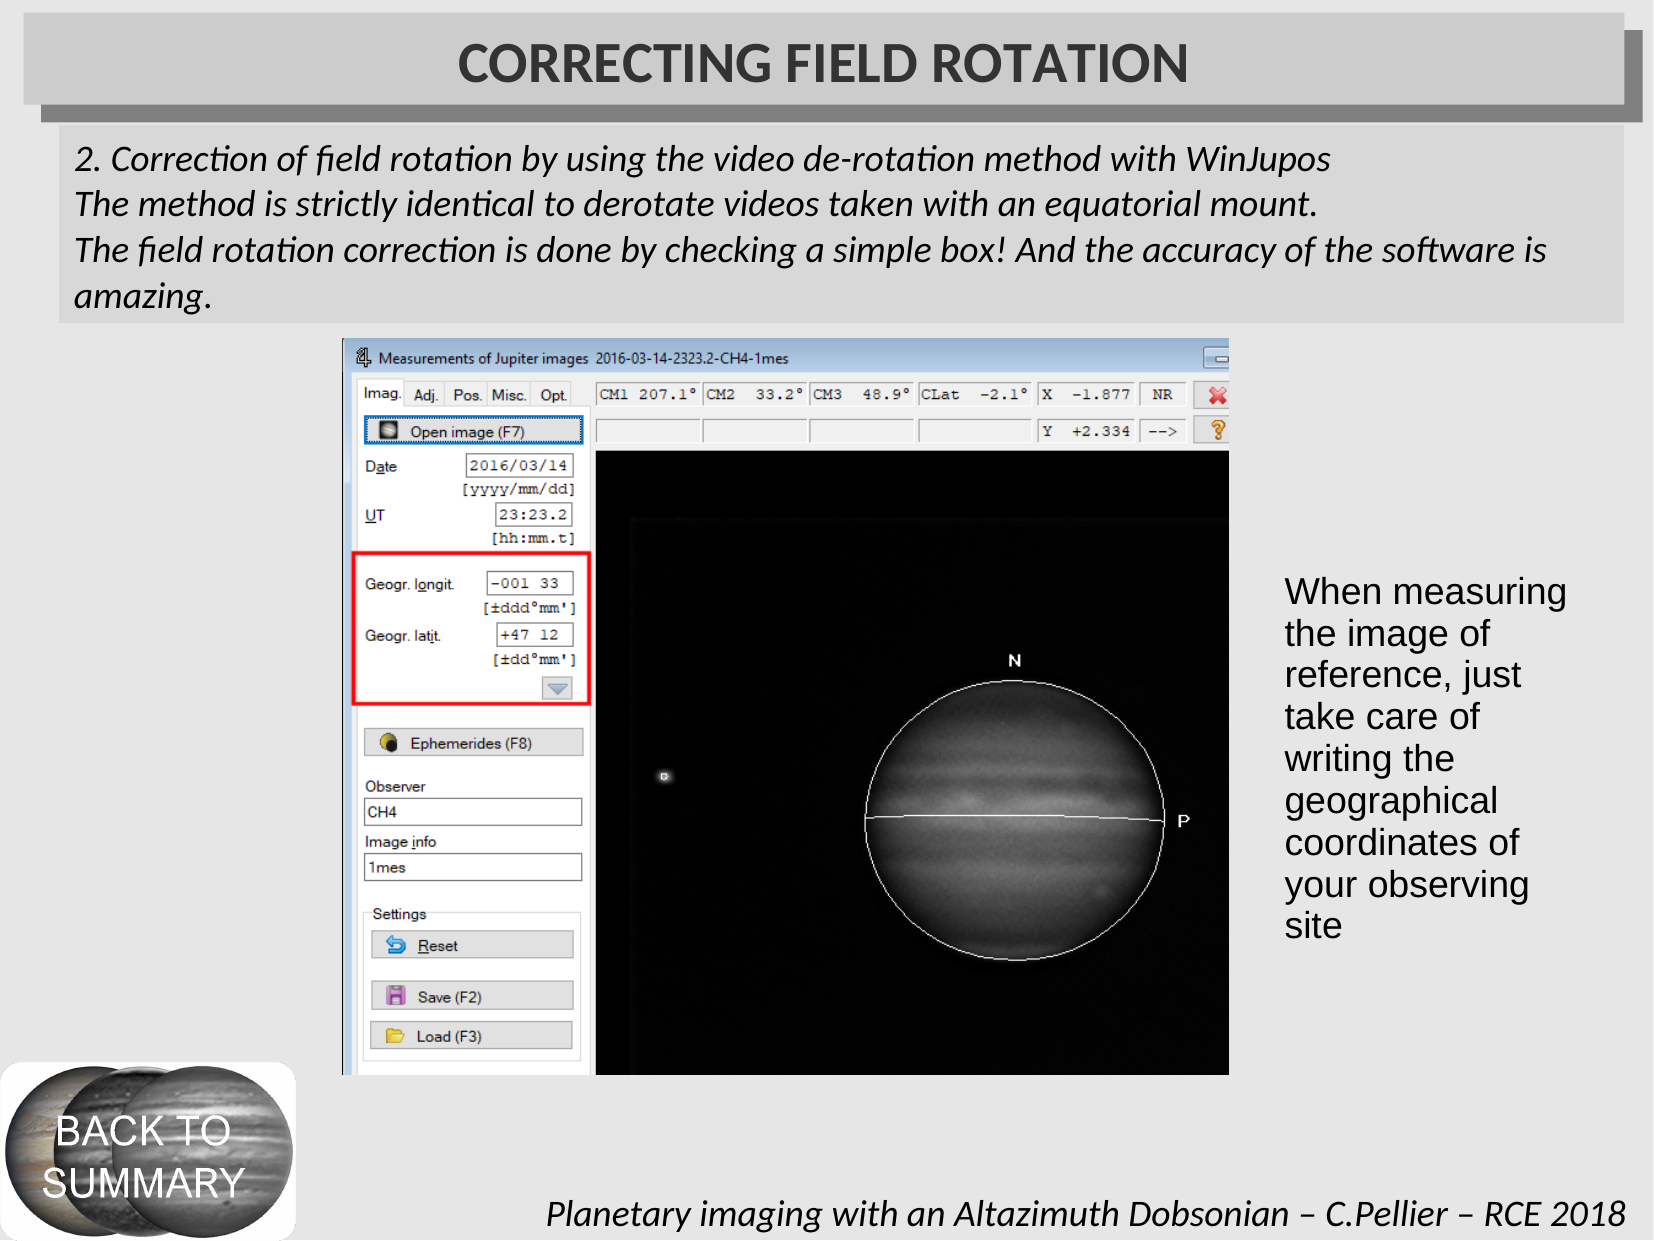

CORRECTING FIELD ROTATION
2. Correction of field rotation by using the video de-rotation method with WinJupos
The method is strictly identical to derotate videos taken with an equatorial mount.
The field rotation correction is done by checking a simple box! And the accuracy of the software is amazing.
When measuring the image of reference, just take care of writing the geographical coordinates of your observing site
Planetary imaging with an Altazimuth Dobsonian – C.Pellier – RCE 2018